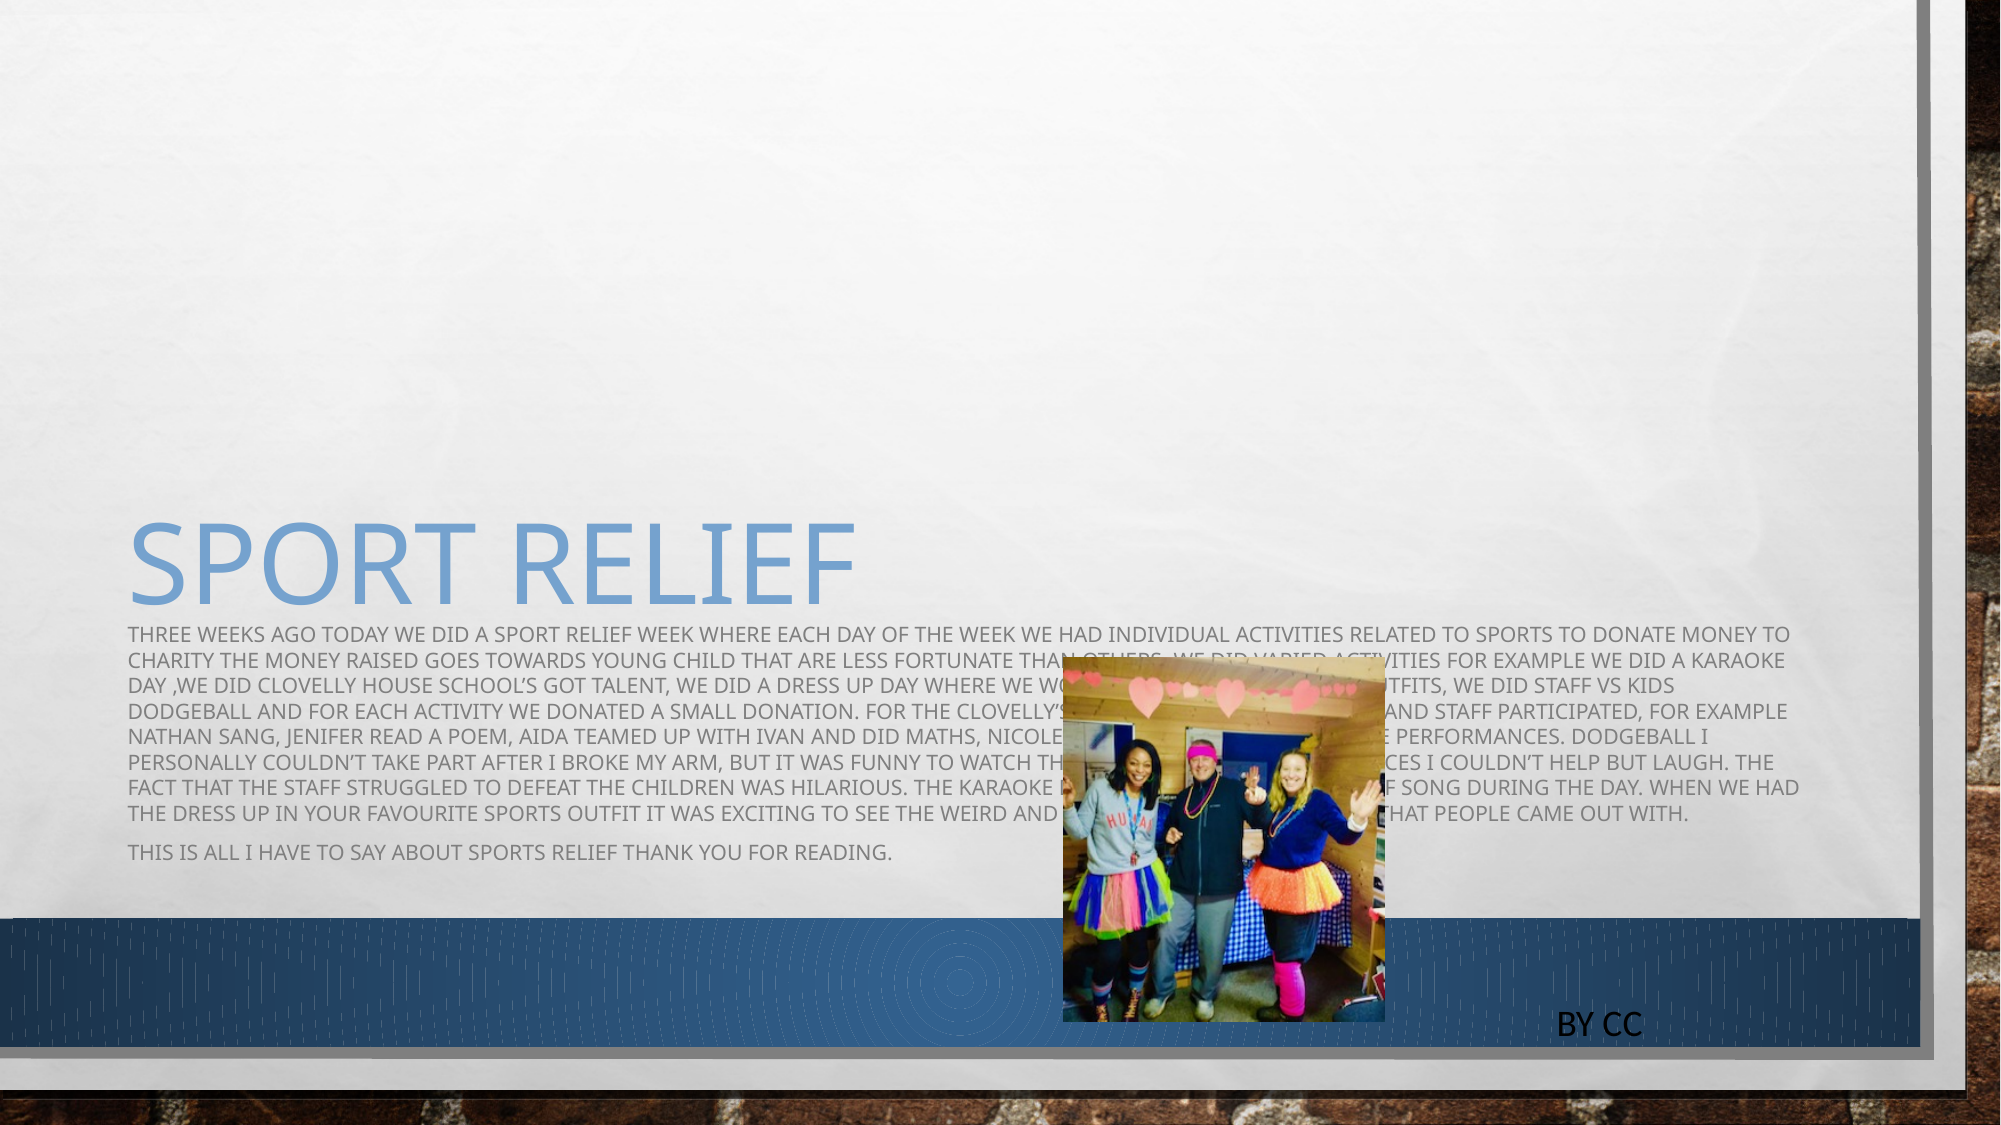

# SPORT RELIEF
Three weeks ago today we did a sport relief week where each day of the week we had individual activities related to sports to donate money to charity the money raised goes towards young child that are less fortunate than others. We did varied activities for example we did a karaoke day ,we did Clovelly House School’s Got Talent, we did a dress up day where we wore our favourite sports outfits, we did staff vs kids dodgeball and for each activity we donated a small donation. For the Clovelly’s Got talent a few students and staff participated, for example Nathan sang, Jenifer read a poem, Aida teamed up with Ivan and did maths, Nicole sang, I sang and many more performances. Dodgeball I personally couldn’t take part after I broke my arm, but it was funny to watch the expressions on people’s faces I couldn’t help but laugh. The fact that the staff struggled to defeat the children was hilarious. The karaoke day we all sang some sort of song during the day. When we had the dress up in your favourite sports outfit it was exciting to see the weird and wacky outfits and designs that people came out with.
This is all I have to say about sports relief thank you for reading.
BY CC